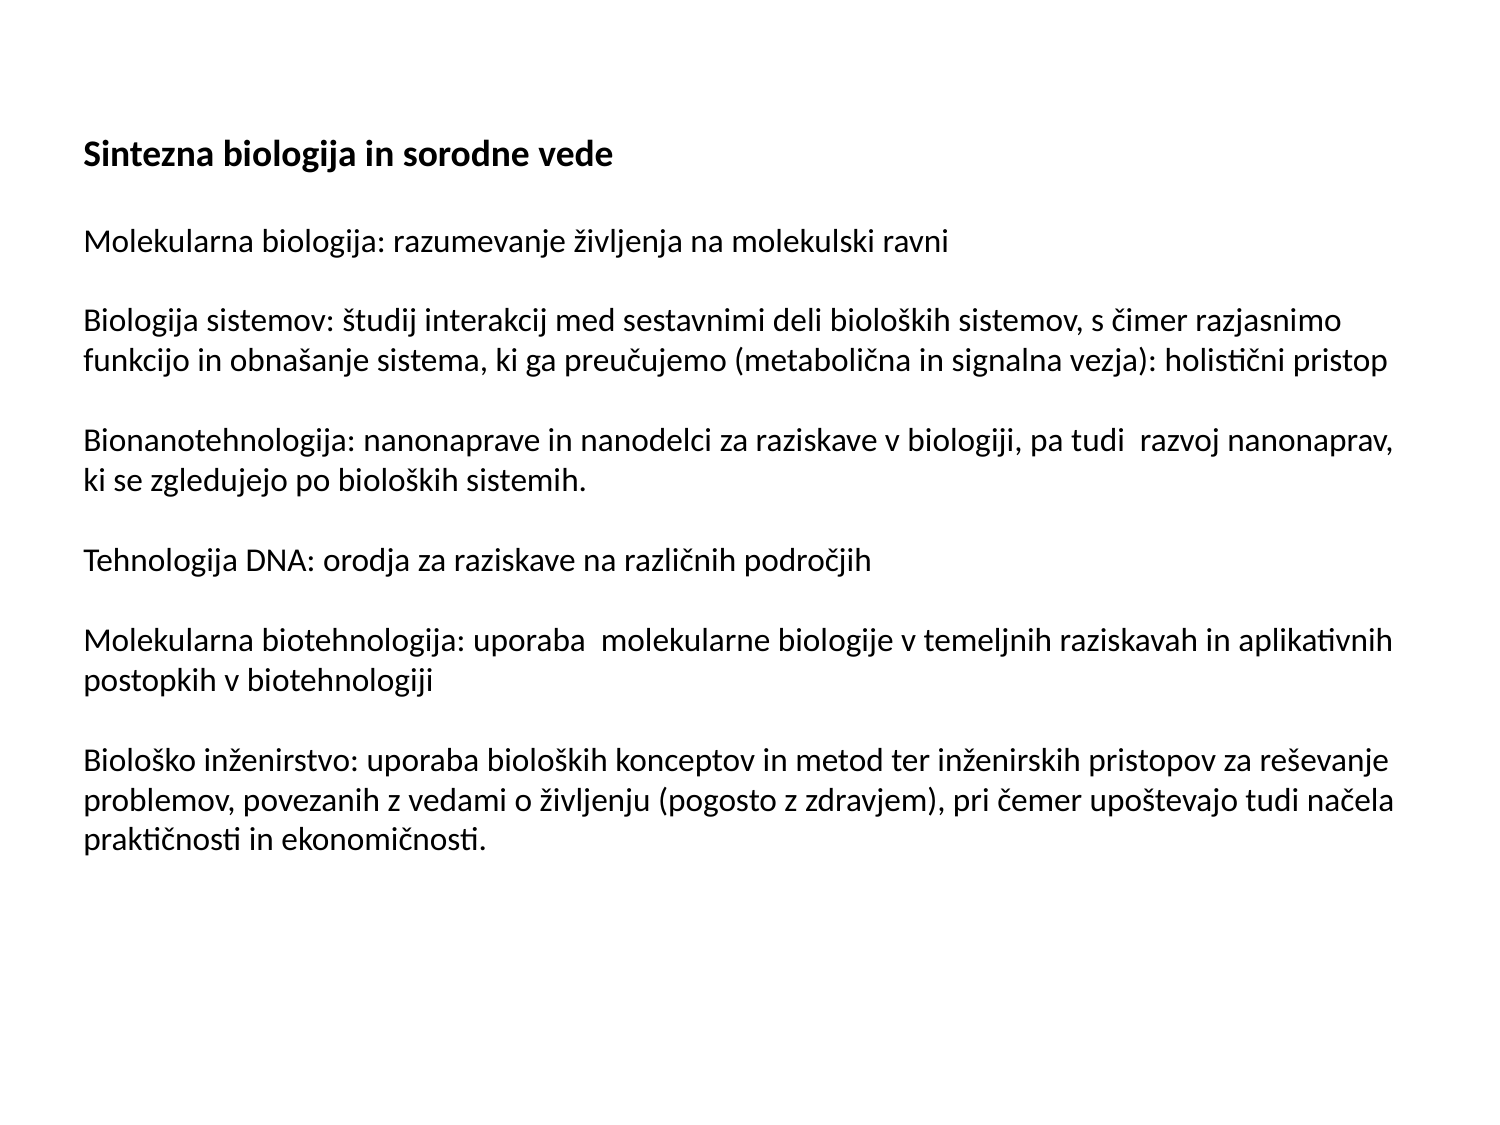

Sintezna biologija in sorodne vede
Molekularna biologija: razumevanje življenja na molekulski ravni
Biologija sistemov: študij interakcij med sestavnimi deli bioloških sistemov, s čimer razjasnimo funkcijo in obnašanje sistema, ki ga preučujemo (metabolična in signalna vezja): holistični pristop
Bionanotehnologija: nanonaprave in nanodelci za raziskave v biologiji, pa tudi razvoj nanonaprav, ki se zgledujejo po bioloških sistemih.
Tehnologija DNA: orodja za raziskave na različnih področjih
Molekularna biotehnologija: uporaba molekularne biologije v temeljnih raziskavah in aplikativnih postopkih v biotehnologiji
Biološko inženirstvo: uporaba bioloških konceptov in metod ter inženirskih pristopov za reševanje problemov, povezanih z vedami o življenju (pogosto z zdravjem), pri čemer upoštevajo tudi načela praktičnosti in ekonomičnosti.